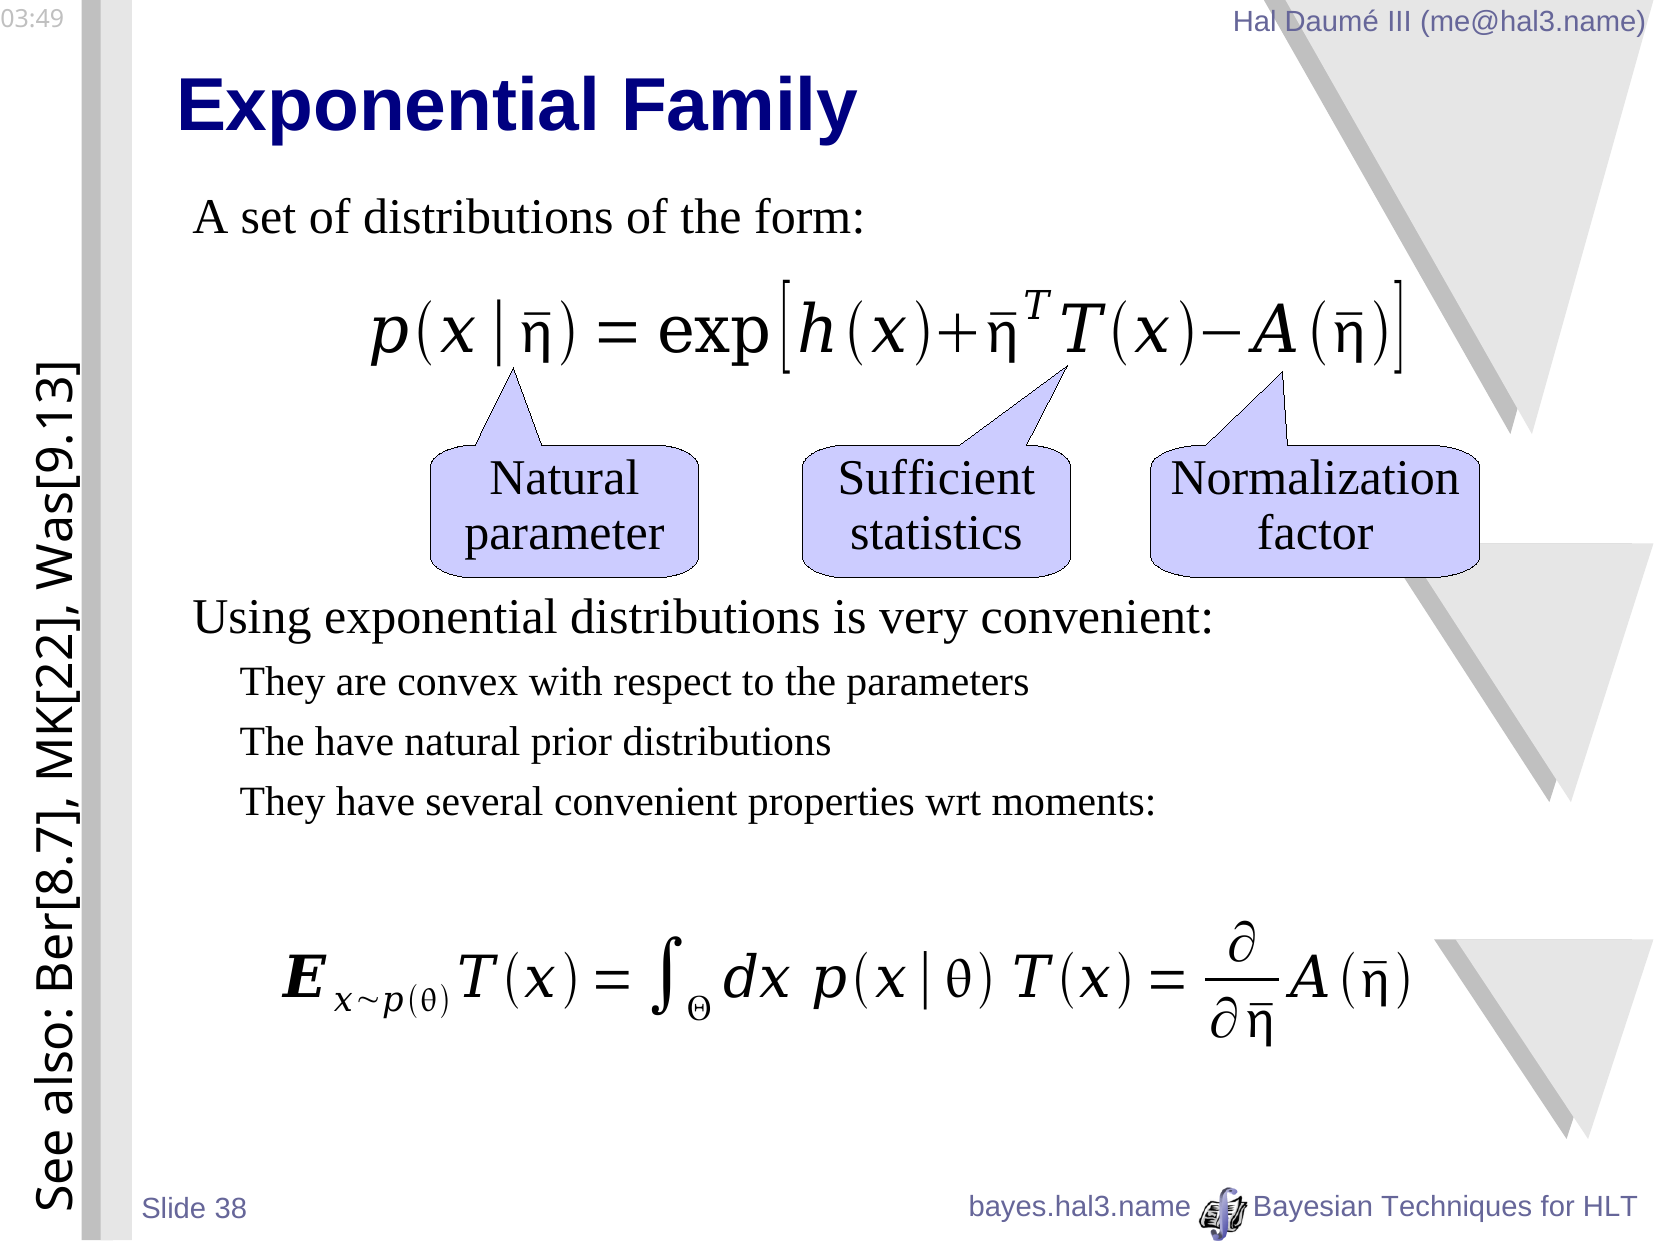

# Exponential Family
A set of distributions of the form:
Using exponential distributions is very convenient:
They are convex with respect to the parameters
The have natural prior distributions
They have several convenient properties wrt moments:
Natural
parameter
Sufficient
statistics
Normalization
factor
See also: Ber[8.7], MK[22], Was[9.13]